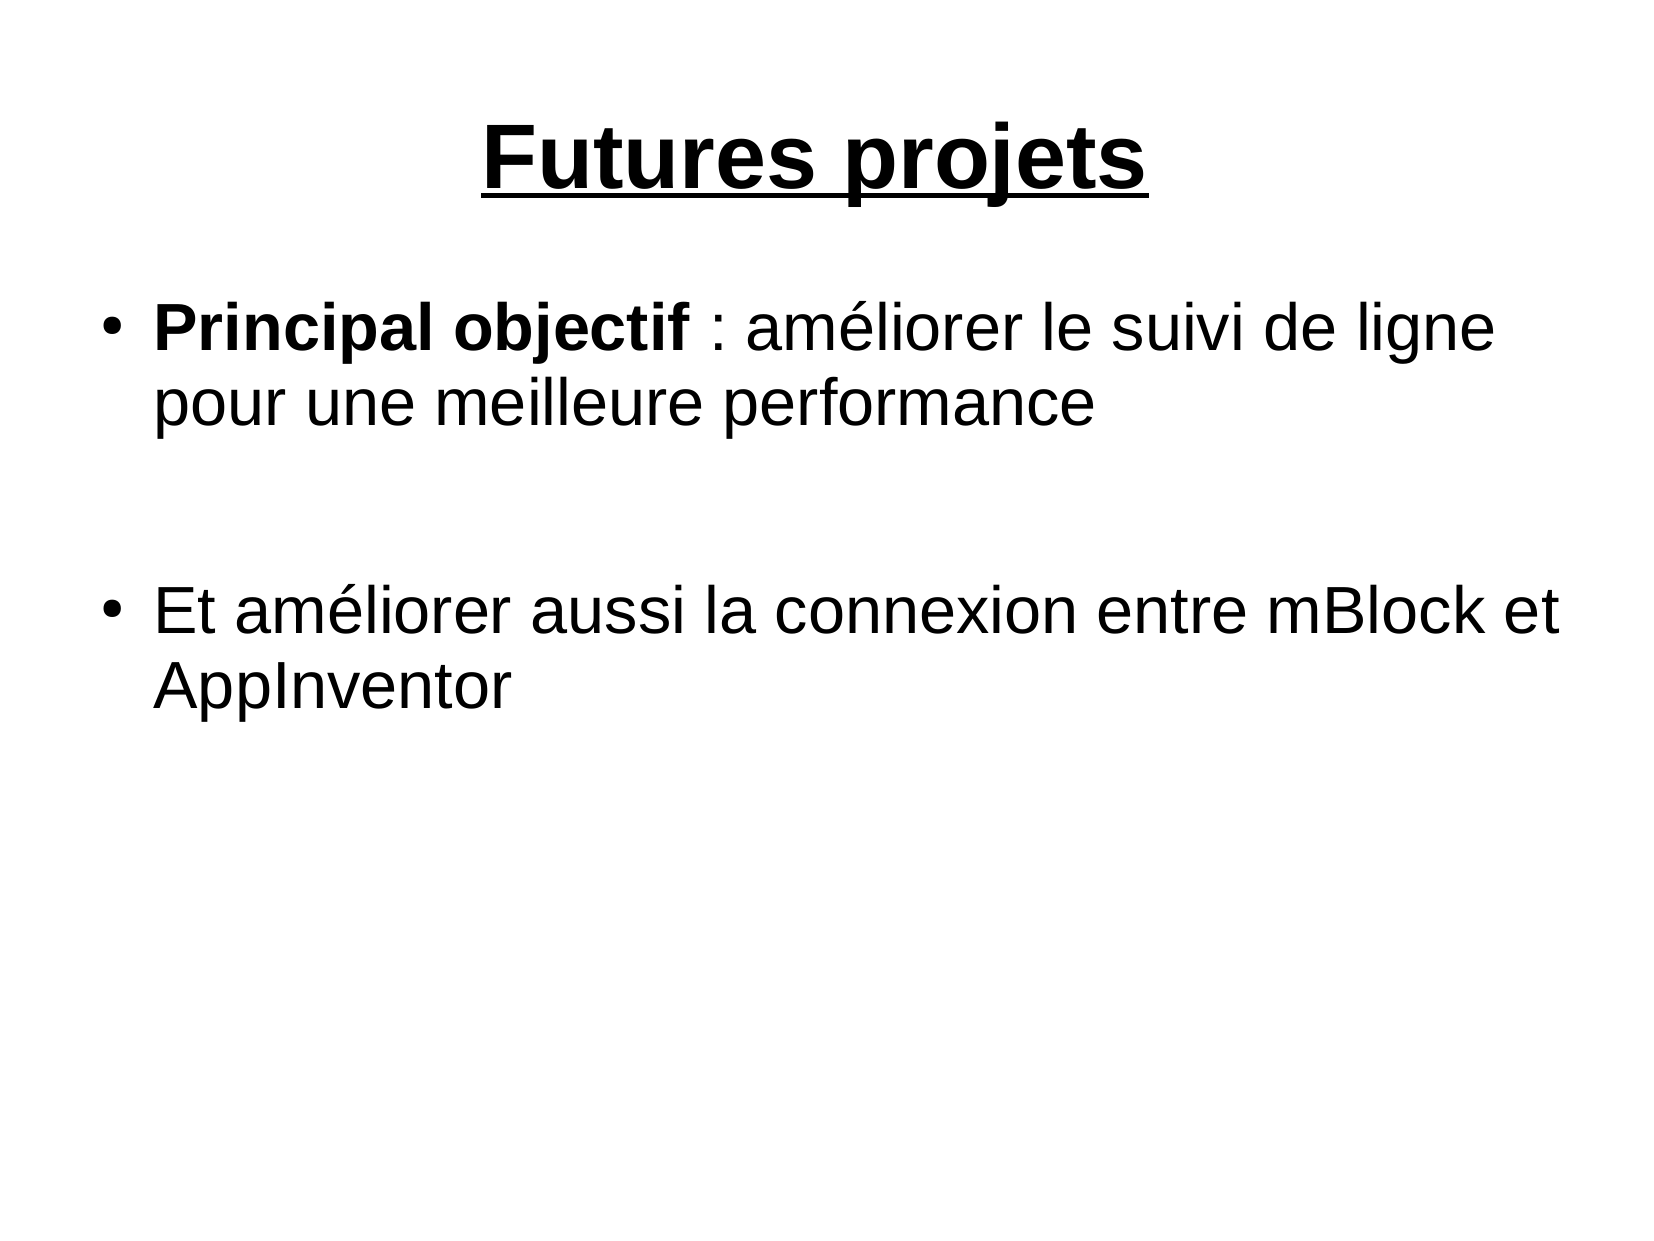

# Futures projets
Principal objectif : améliorer le suivi de ligne pour une meilleure performance
Et améliorer aussi la connexion entre mBlock et AppInventor